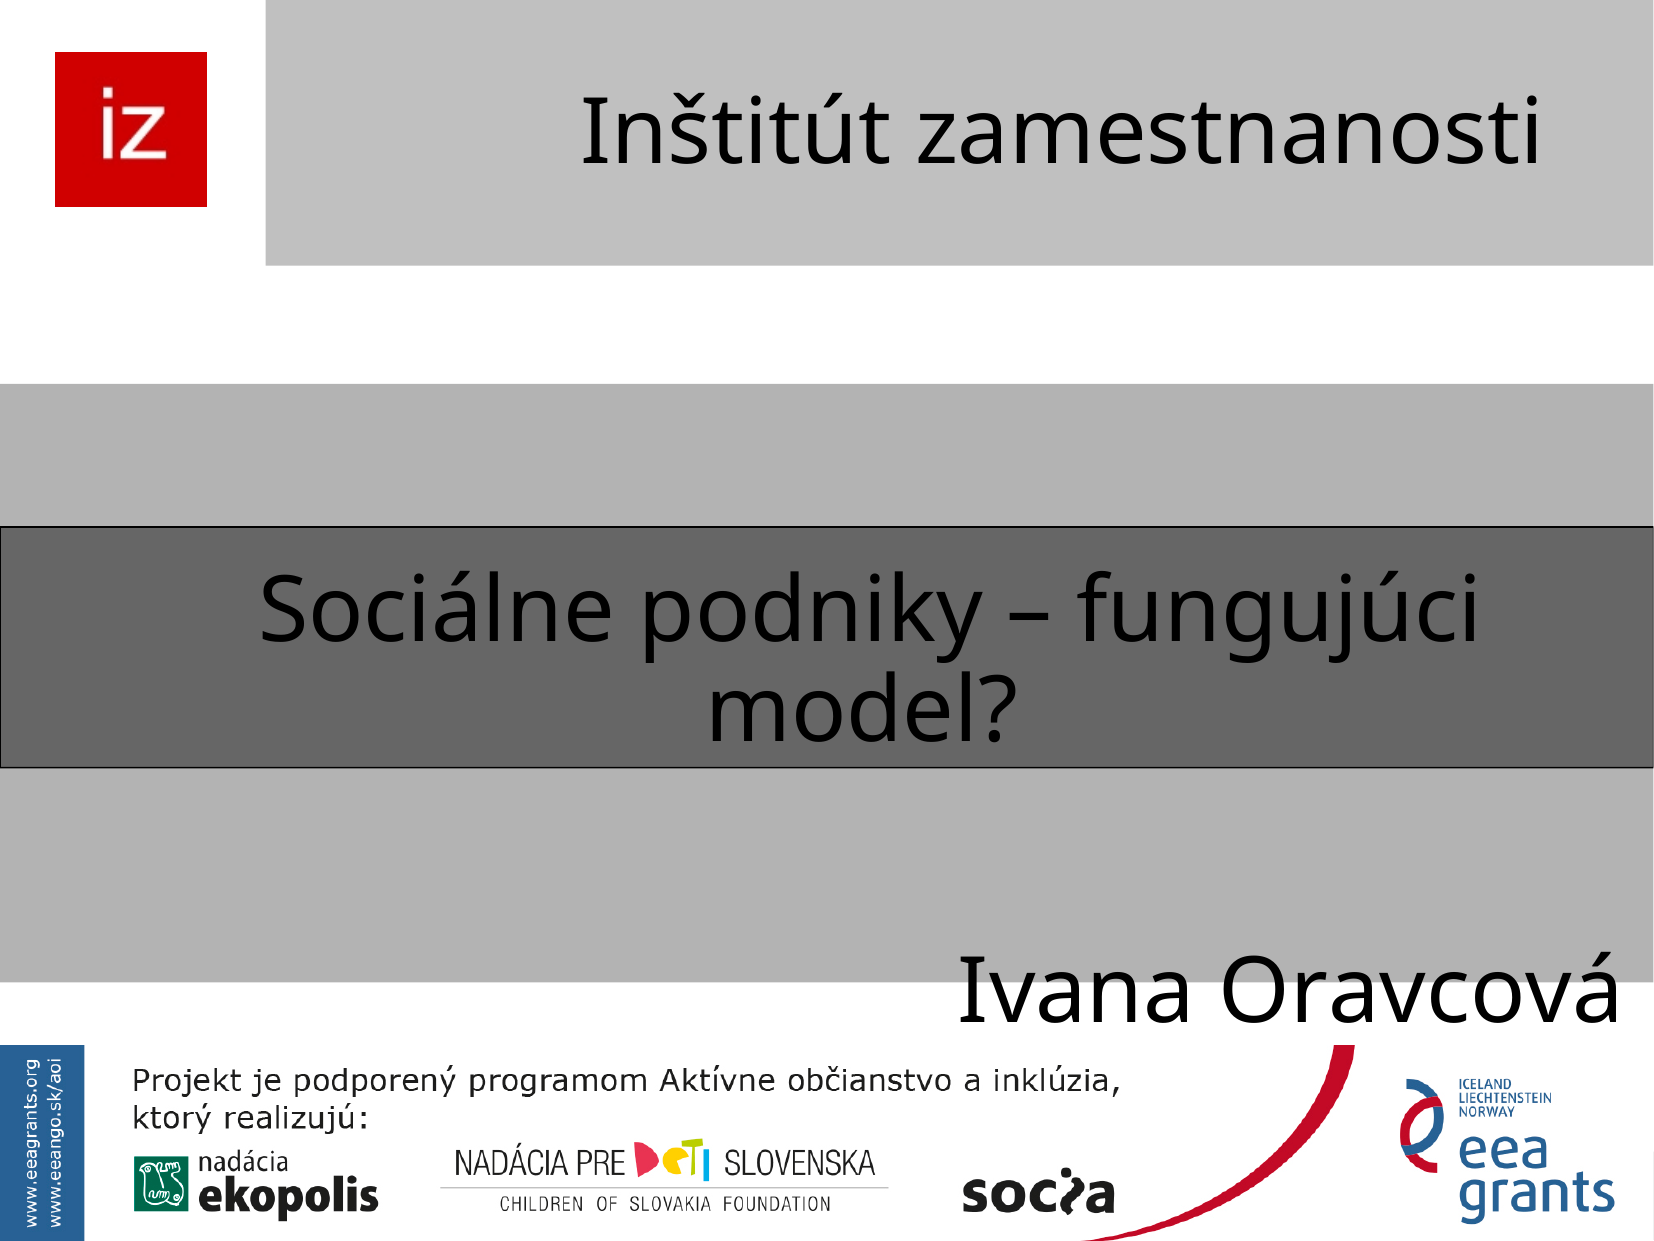

# Inštitút zamestnanosti
 Sociálne podniky – fungujúci model?
 Ivana Oravcová